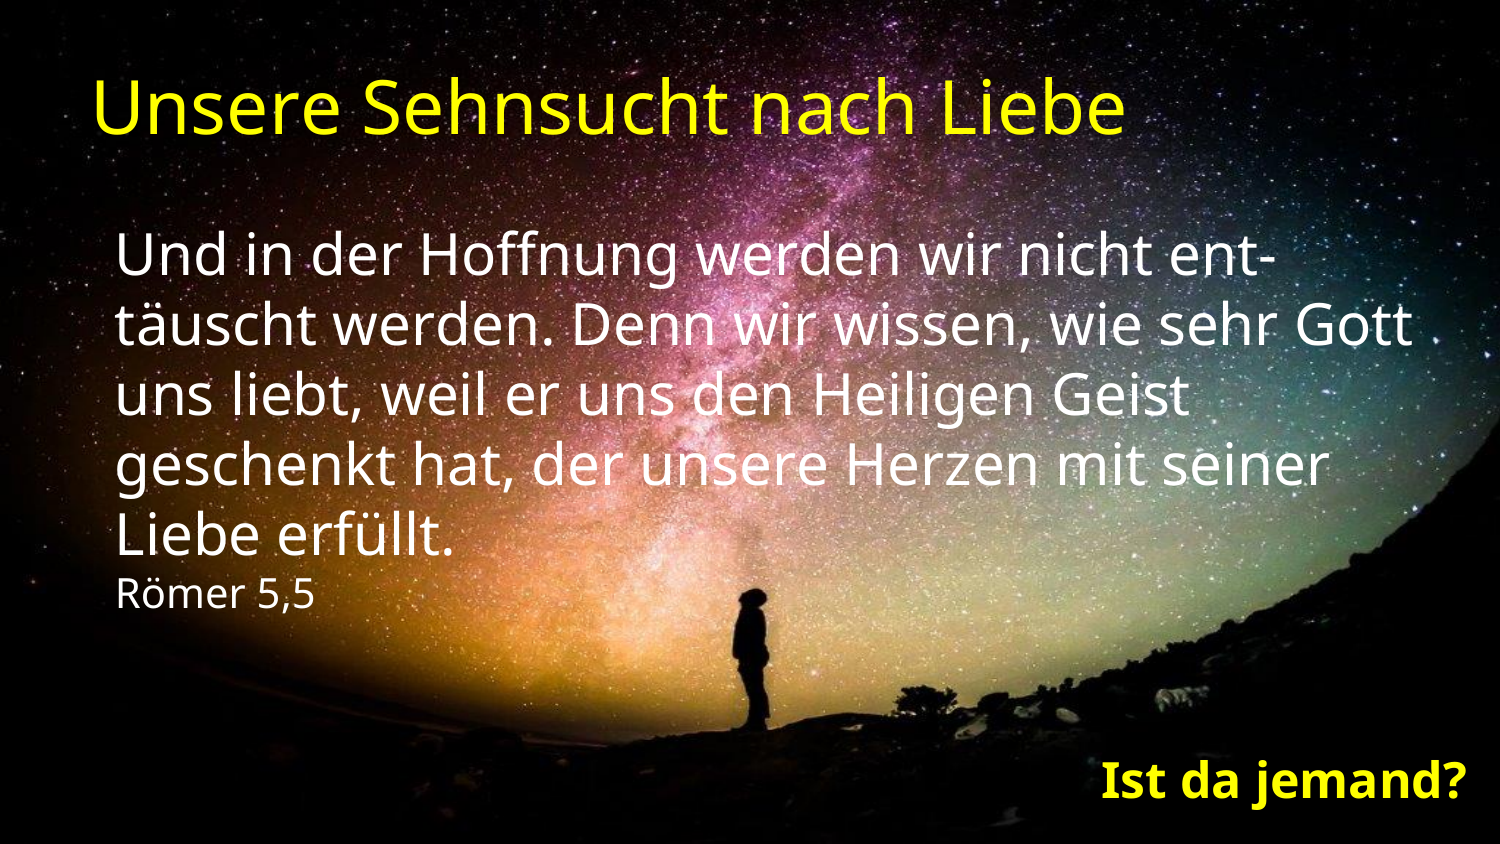

# Unsere Sehnsucht nach Liebe
Und in der Hoffnung werden wir nicht ent-täuscht werden. Denn wir wissen, wie sehr Gott uns liebt, weil er uns den Heiligen Geist geschenkt hat, der unsere Herzen mit seiner Liebe erfüllt.
Römer 5,5
Ist da jemand?